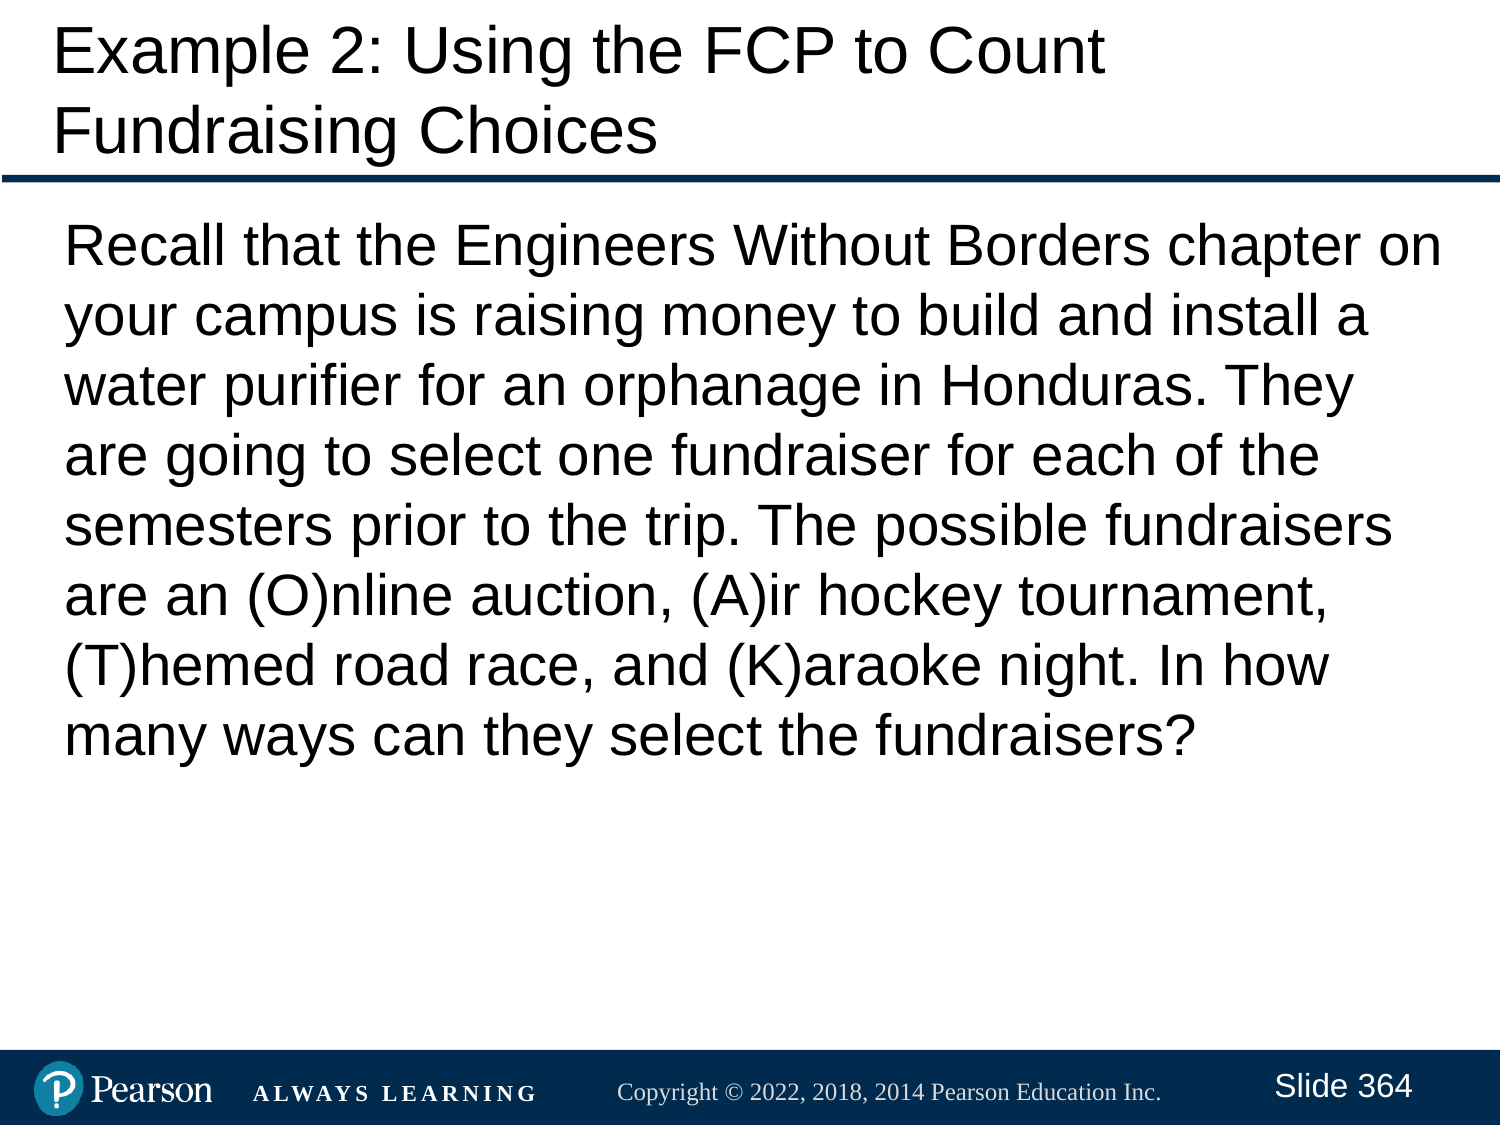

# Example 2: Using the FCP to Count Fundraising Choices
Recall that the Engineers Without Borders chapter on your campus is raising money to build and install a water purifier for an orphanage in Honduras. They are going to select one fundraiser for each of the semesters prior to the trip. The possible fundraisers are an (O)nline auction, (A)ir hockey tournament, (T)hemed road race, and (K)araoke night. In how many ways can they select the fundraisers?